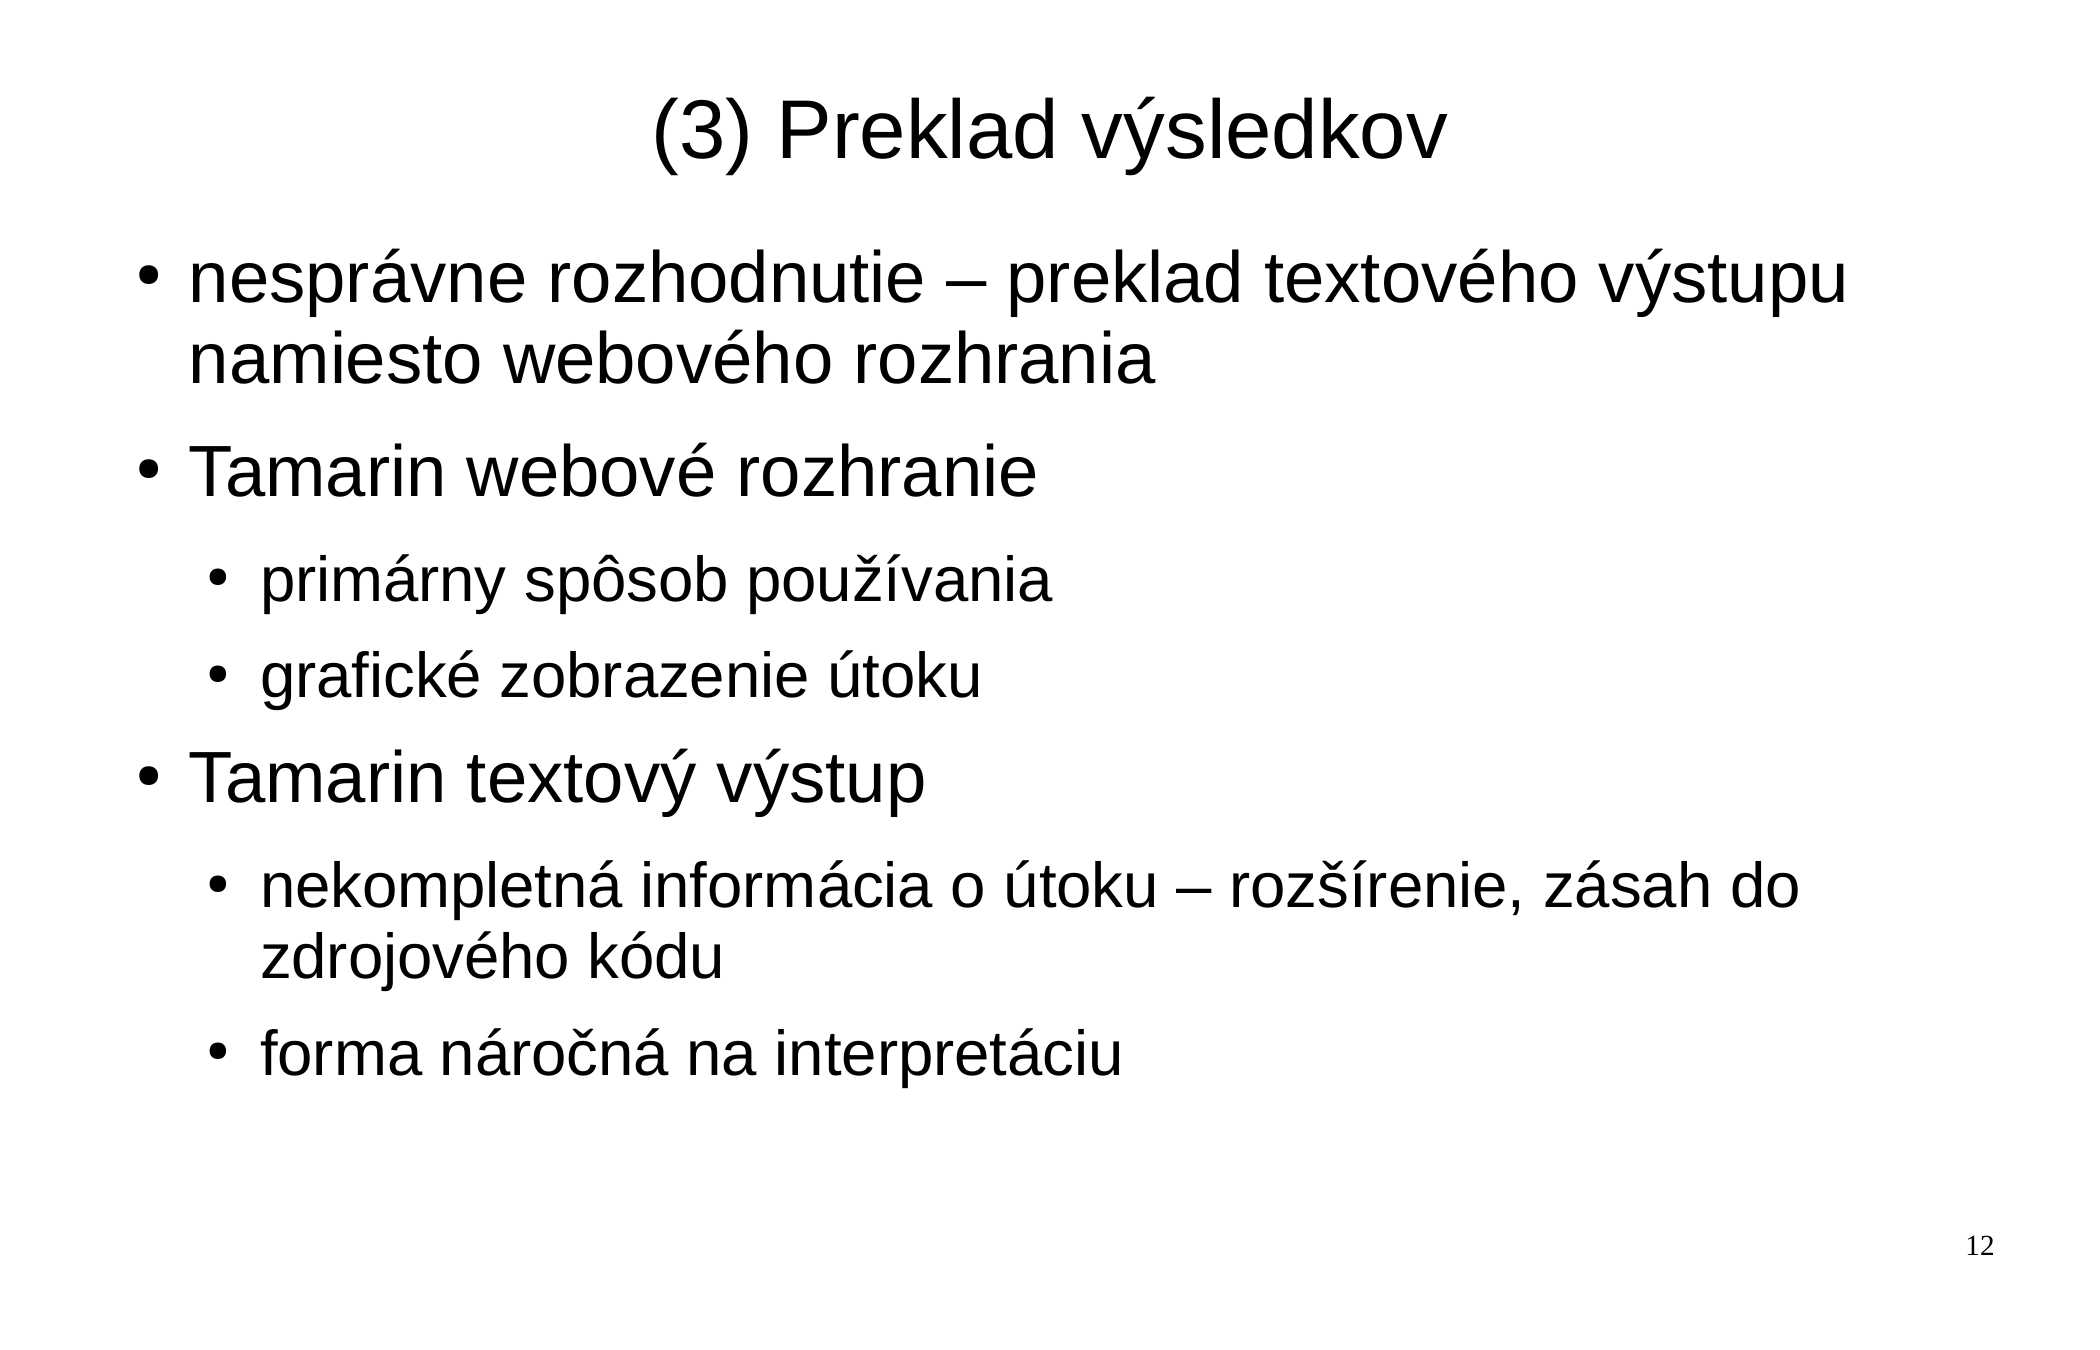

# (3) Preklad výsledkov
nesprávne rozhodnutie – preklad textového výstupu namiesto webového rozhrania
Tamarin webové rozhranie
primárny spôsob používania
grafické zobrazenie útoku
Tamarin textový výstup
nekompletná informácia o útoku – rozšírenie, zásah do zdrojového kódu
forma náročná na interpretáciu
12